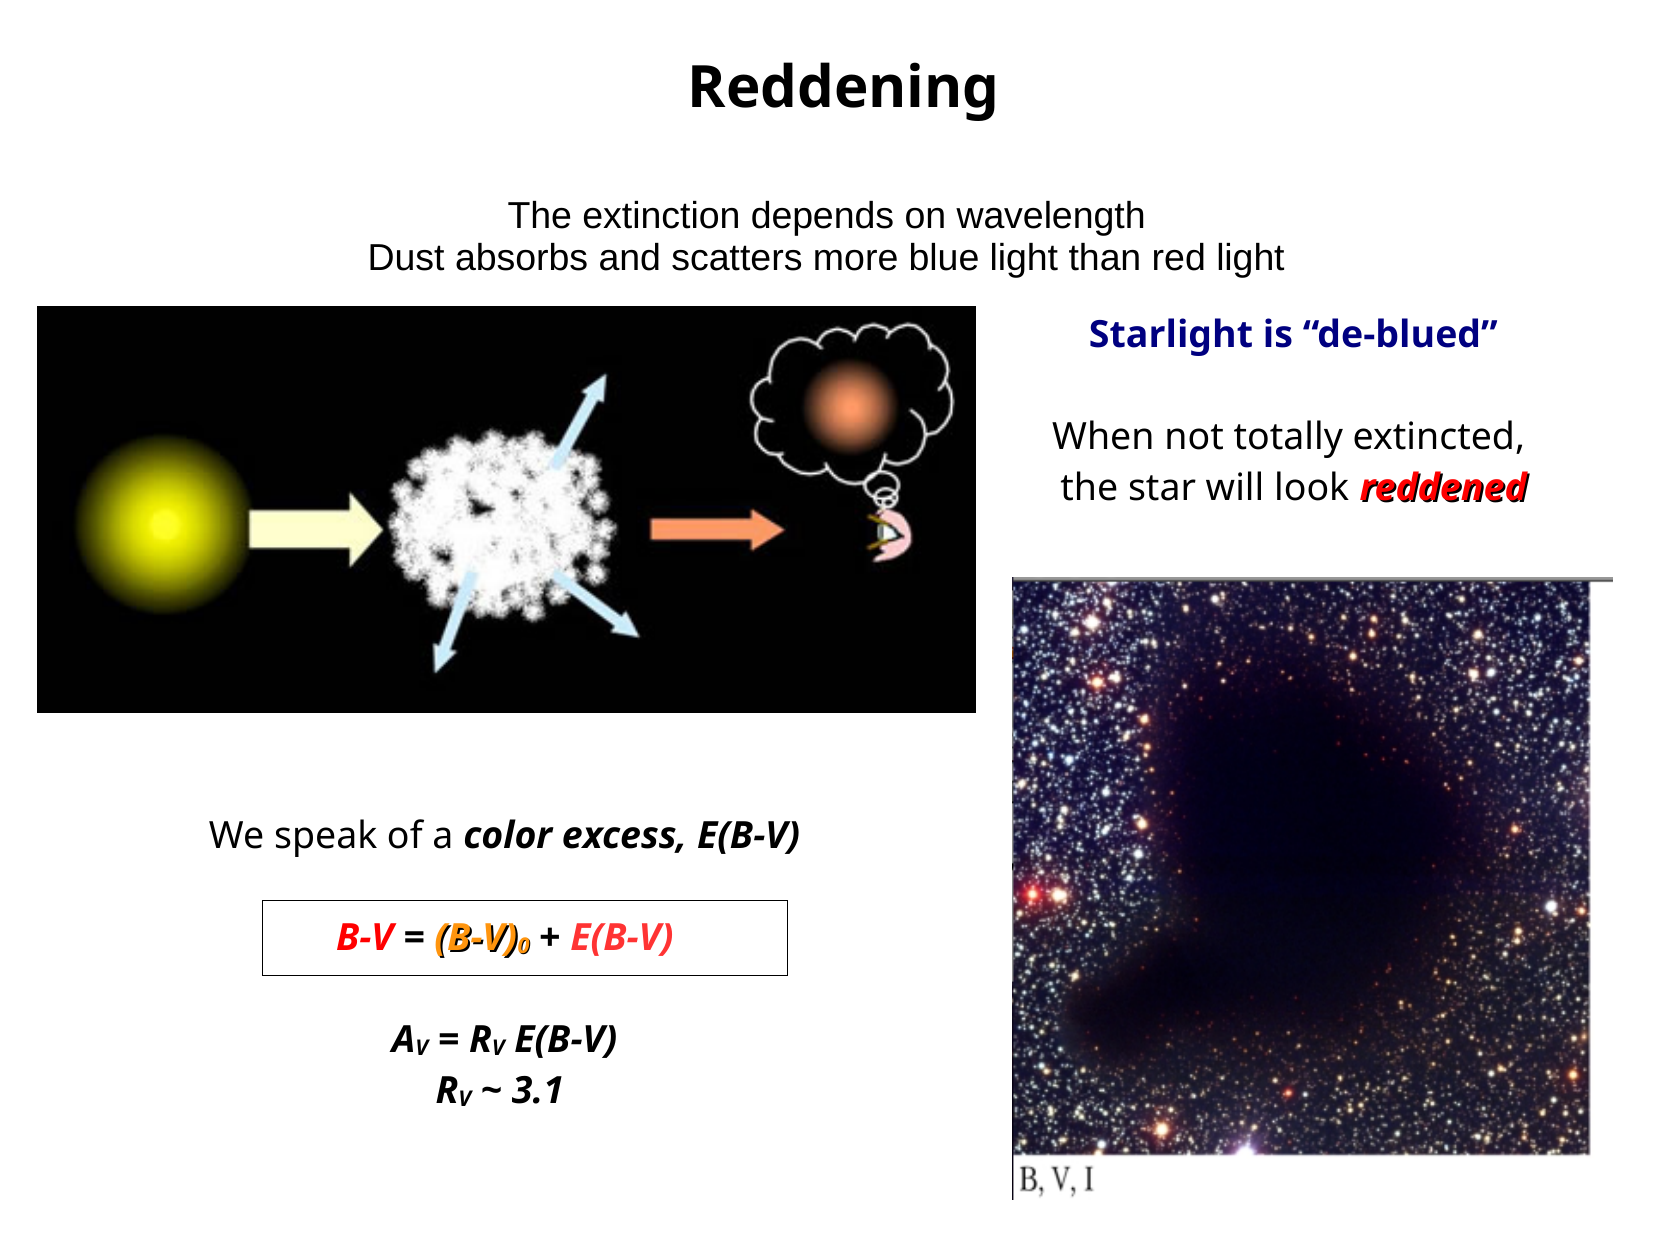

Reddening
The extinction depends on wavelength
Dust absorbs and scatters more blue light than red light
Starlight is “de-blued”
When not totally extincted,
the star will look reddened
We speak of a color excess, E(B-V)
B-V = (B-V)0 + E(B-V)
AV = RV E(B-V)
RV ~ 3.1